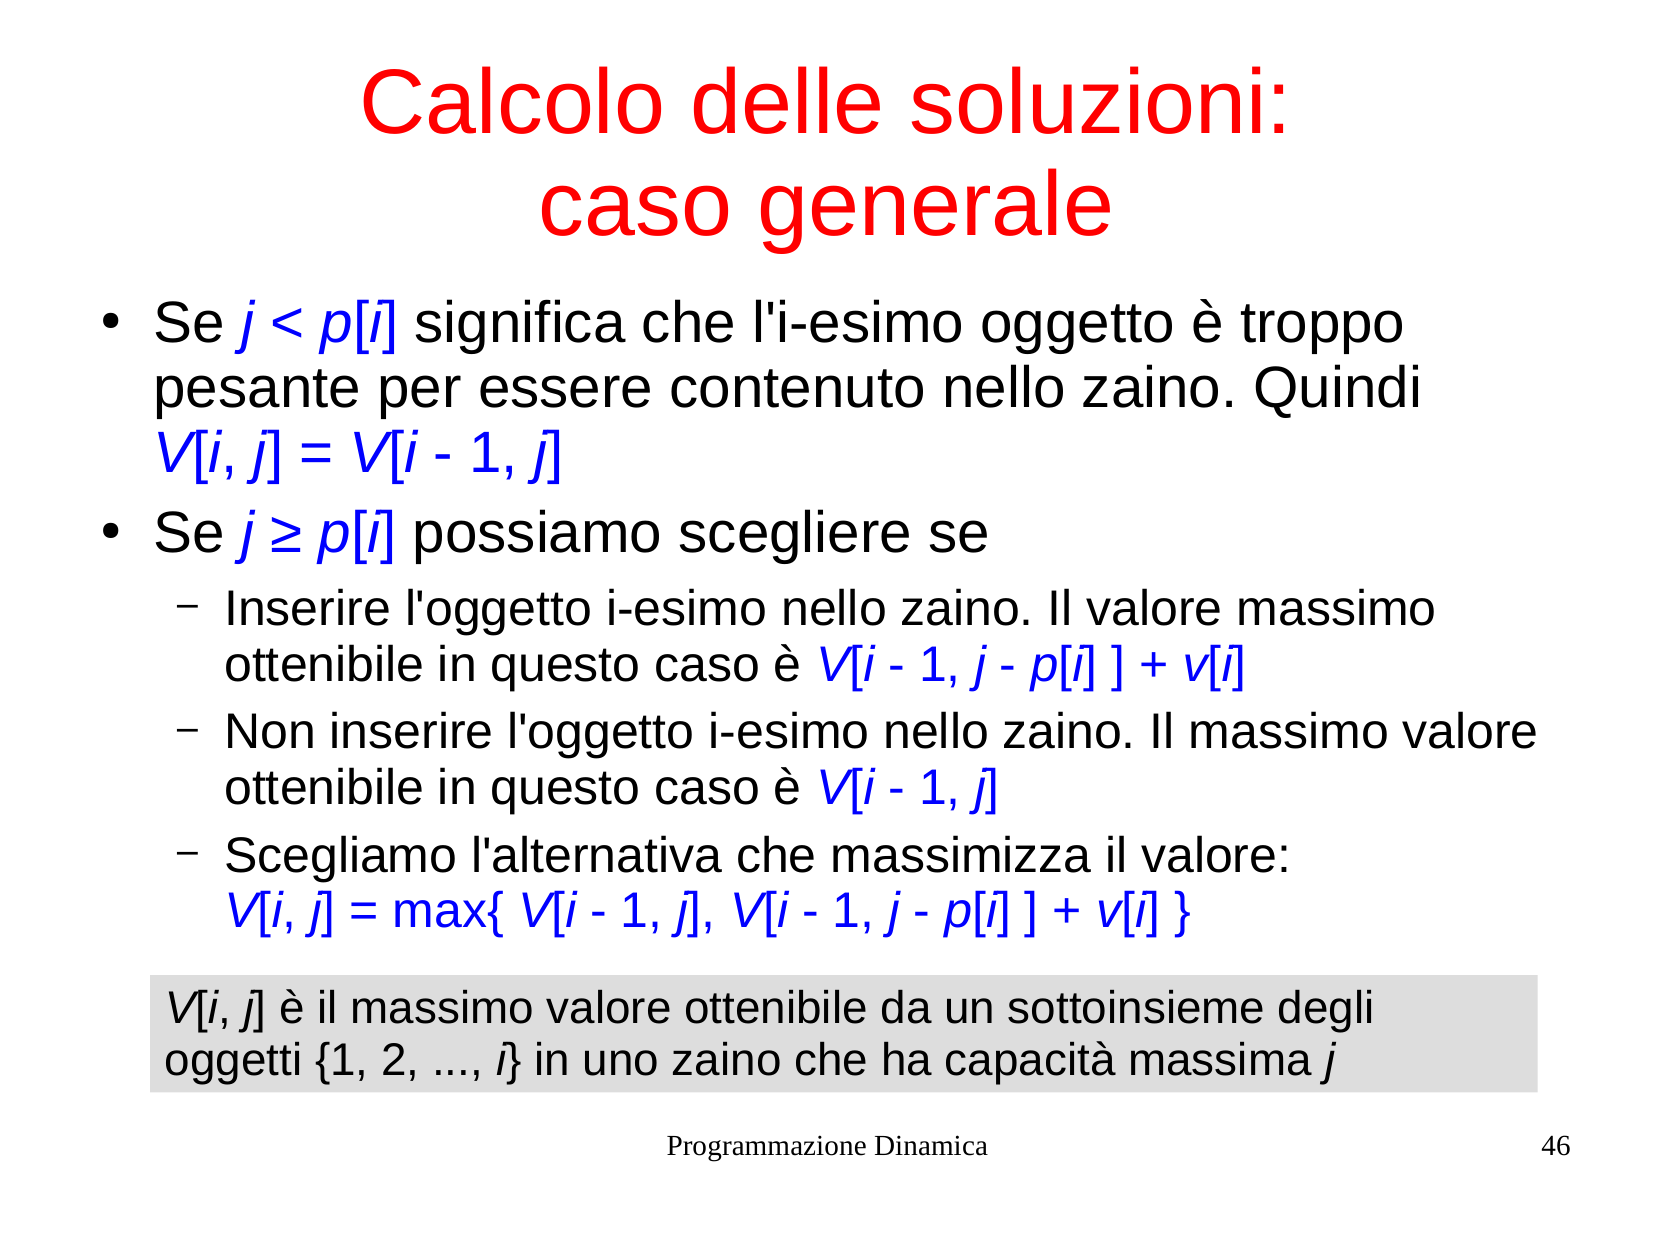

# Calcolo delle soluzioni: caso generale
Se j < p[i] significa che l'i-esimo oggetto è troppo pesante per essere contenuto nello zaino. Quindi
V[i, j] = V[i - 1, j]
Se j ≥ p[i] possiamo scegliere se
Inserire l'oggetto i-esimo nello zaino. Il valore massimo ottenibile in questo caso è V[i - 1, j - p[i] ] + v[i]
Non inserire l'oggetto i-esimo nello zaino. Il massimo valore ottenibile in questo caso è V[i - 1, j]
Scegliamo l'alternativa che massimizza il valore:
V[i, j] = max{ V[i - 1, j], V[i - 1, j - p[i] ] + v[i] }
V[i, j] è il massimo valore ottenibile da un sottoinsieme degli oggetti {1, 2, ..., i} in uno zaino che ha capacità massima j
Programmazione Dinamica
46